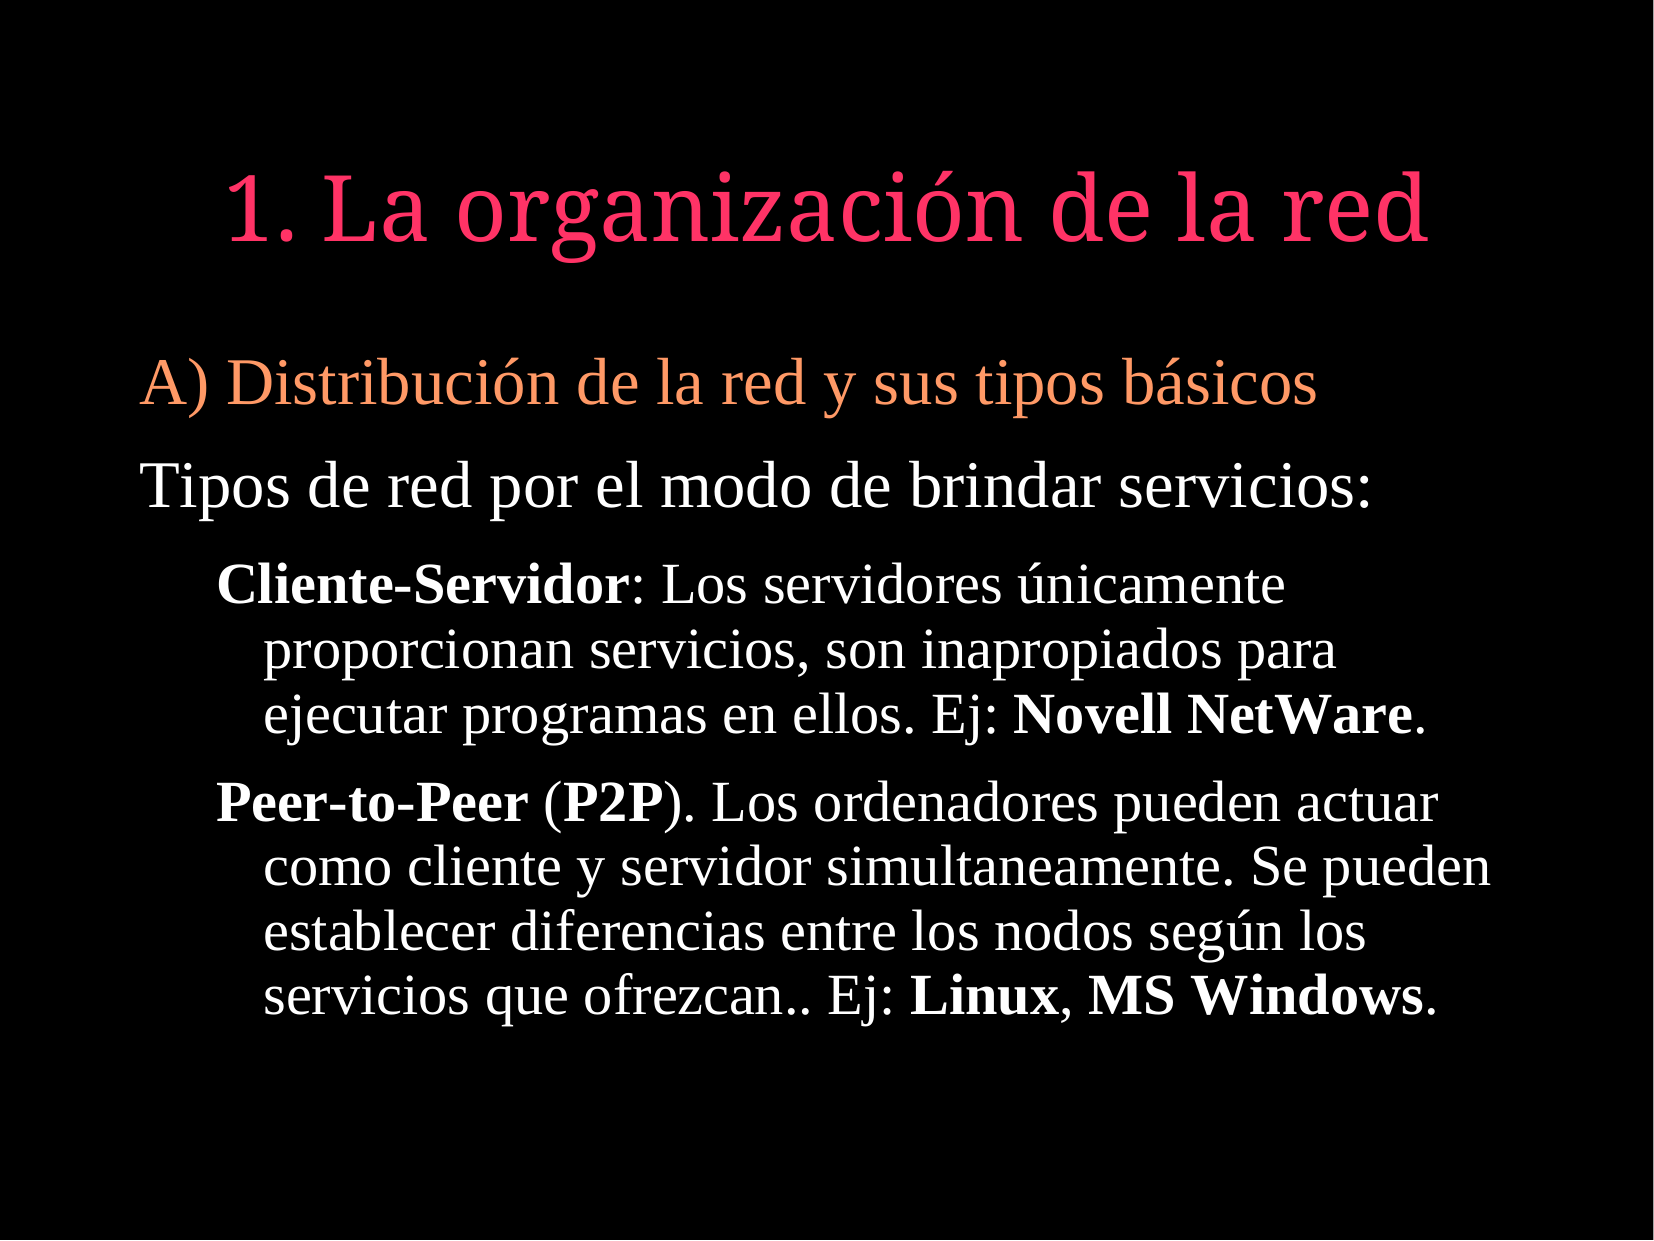

# 1. La organización de la red
A) Distribución de la red y sus tipos básicos
Tipos de red por el modo de brindar servicios:
Cliente-Servidor: Los servidores únicamente proporcionan servicios, son inapropiados para ejecutar programas en ellos. Ej: Novell NetWare.
Peer-to-Peer (P2P). Los ordenadores pueden actuar como cliente y servidor simultaneamente. Se pueden establecer diferencias entre los nodos según los servicios que ofrezcan.. Ej: Linux, MS Windows.